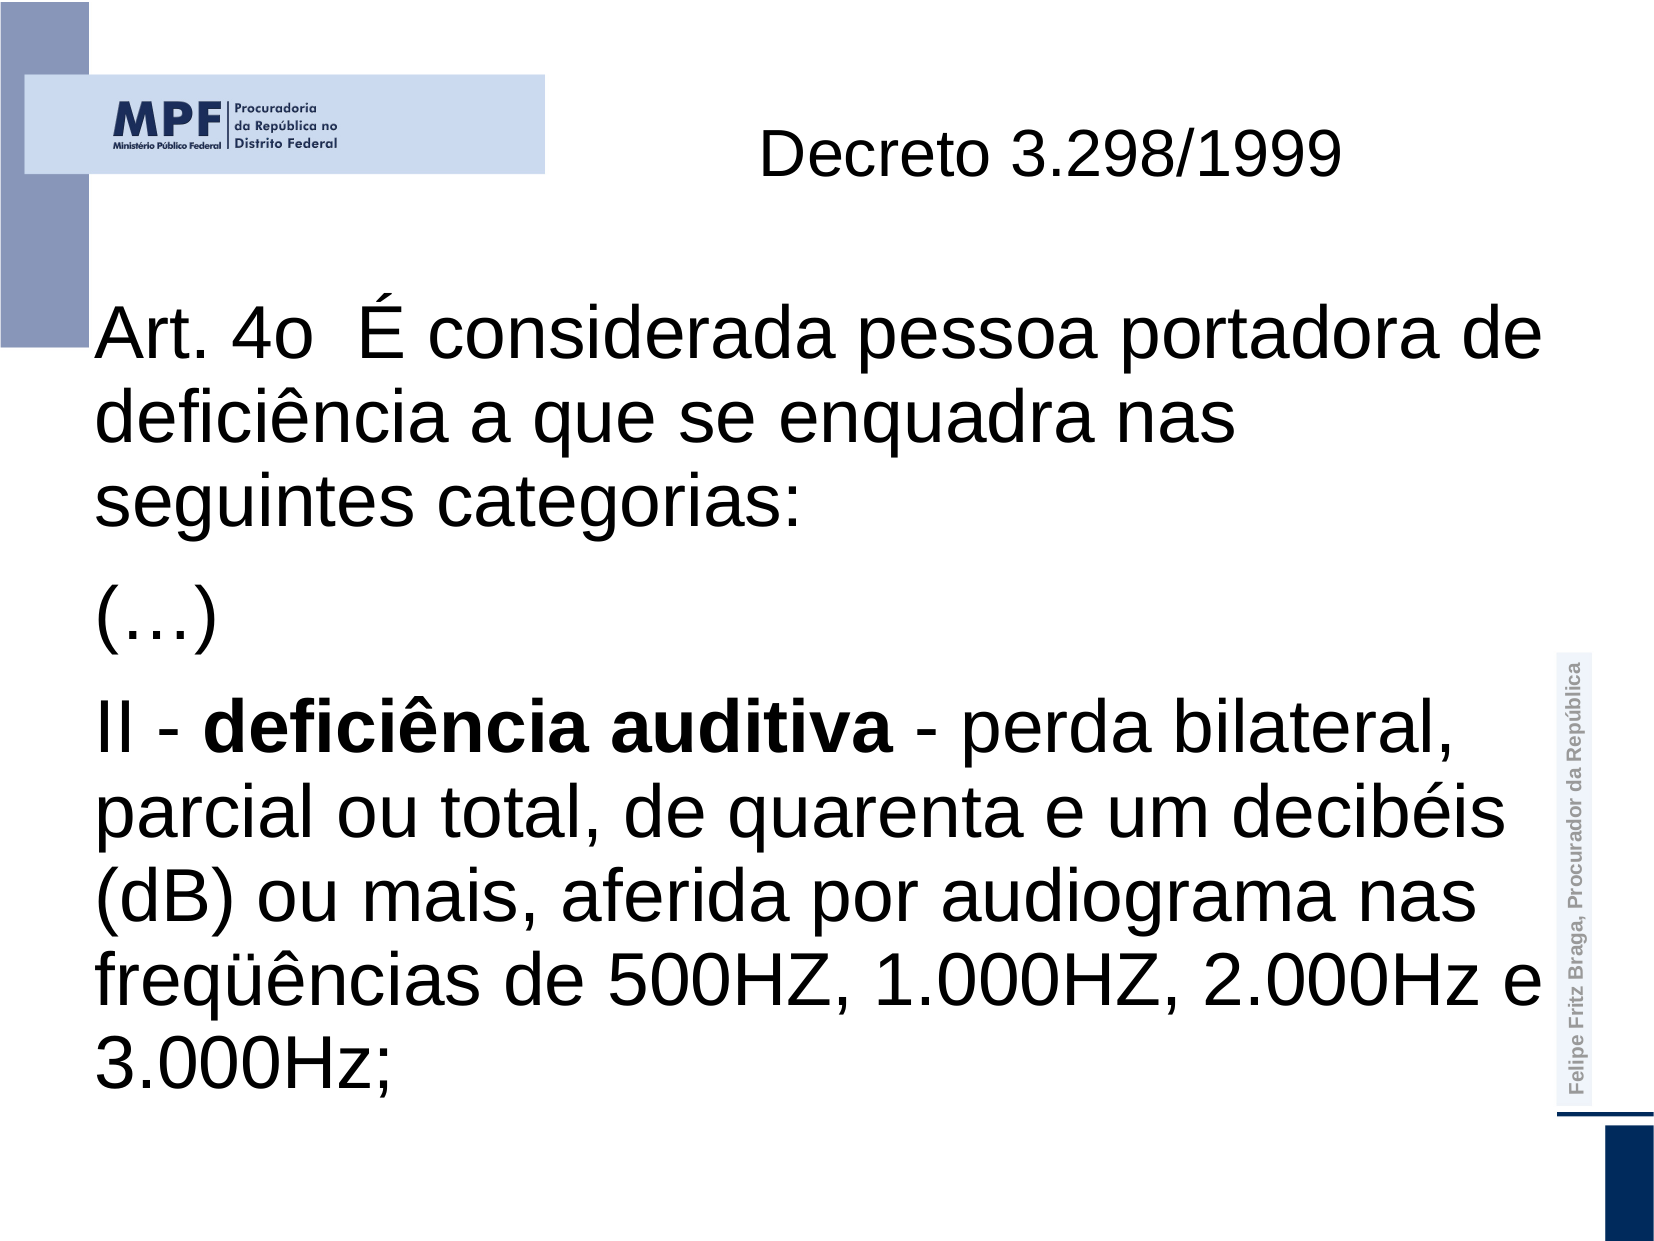

# Decreto 3.298/1999
Art. 4o É considerada pessoa portadora de deficiência a que se enquadra nas seguintes categorias:
(…)
II - deficiência auditiva - perda bilateral, parcial ou total, de quarenta e um decibéis (dB) ou mais, aferida por audiograma nas freqüências de 500HZ, 1.000HZ, 2.000Hz e 3.000Hz;